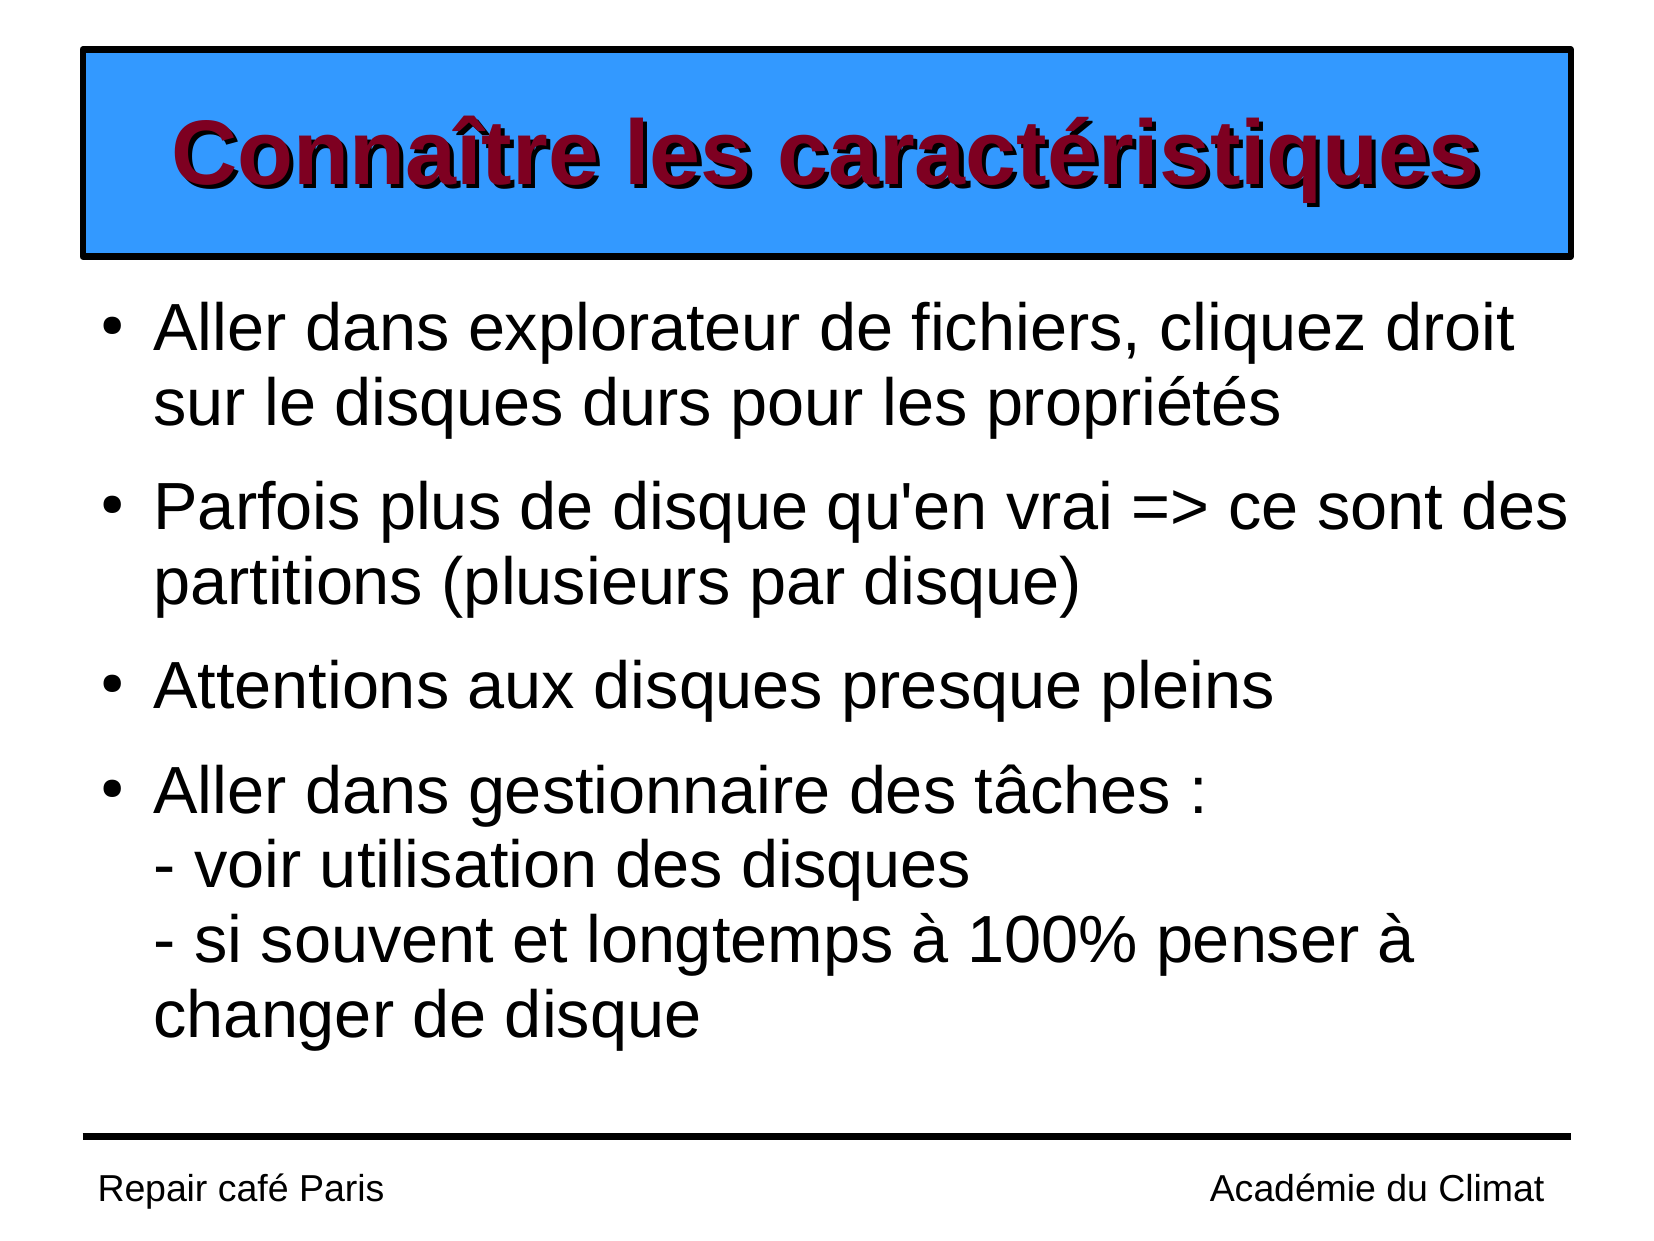

# Connaître les caractéristiques
Aller dans explorateur de fichiers, cliquez droit sur le disques durs pour les propriétés
Parfois plus de disque qu'en vrai => ce sont des partitions (plusieurs par disque)
Attentions aux disques presque pleins
Aller dans gestionnaire des tâches :
- voir utilisation des disques
- si souvent et longtemps à 100% penser à changer de disque
Repair café Paris	Académie du Climat